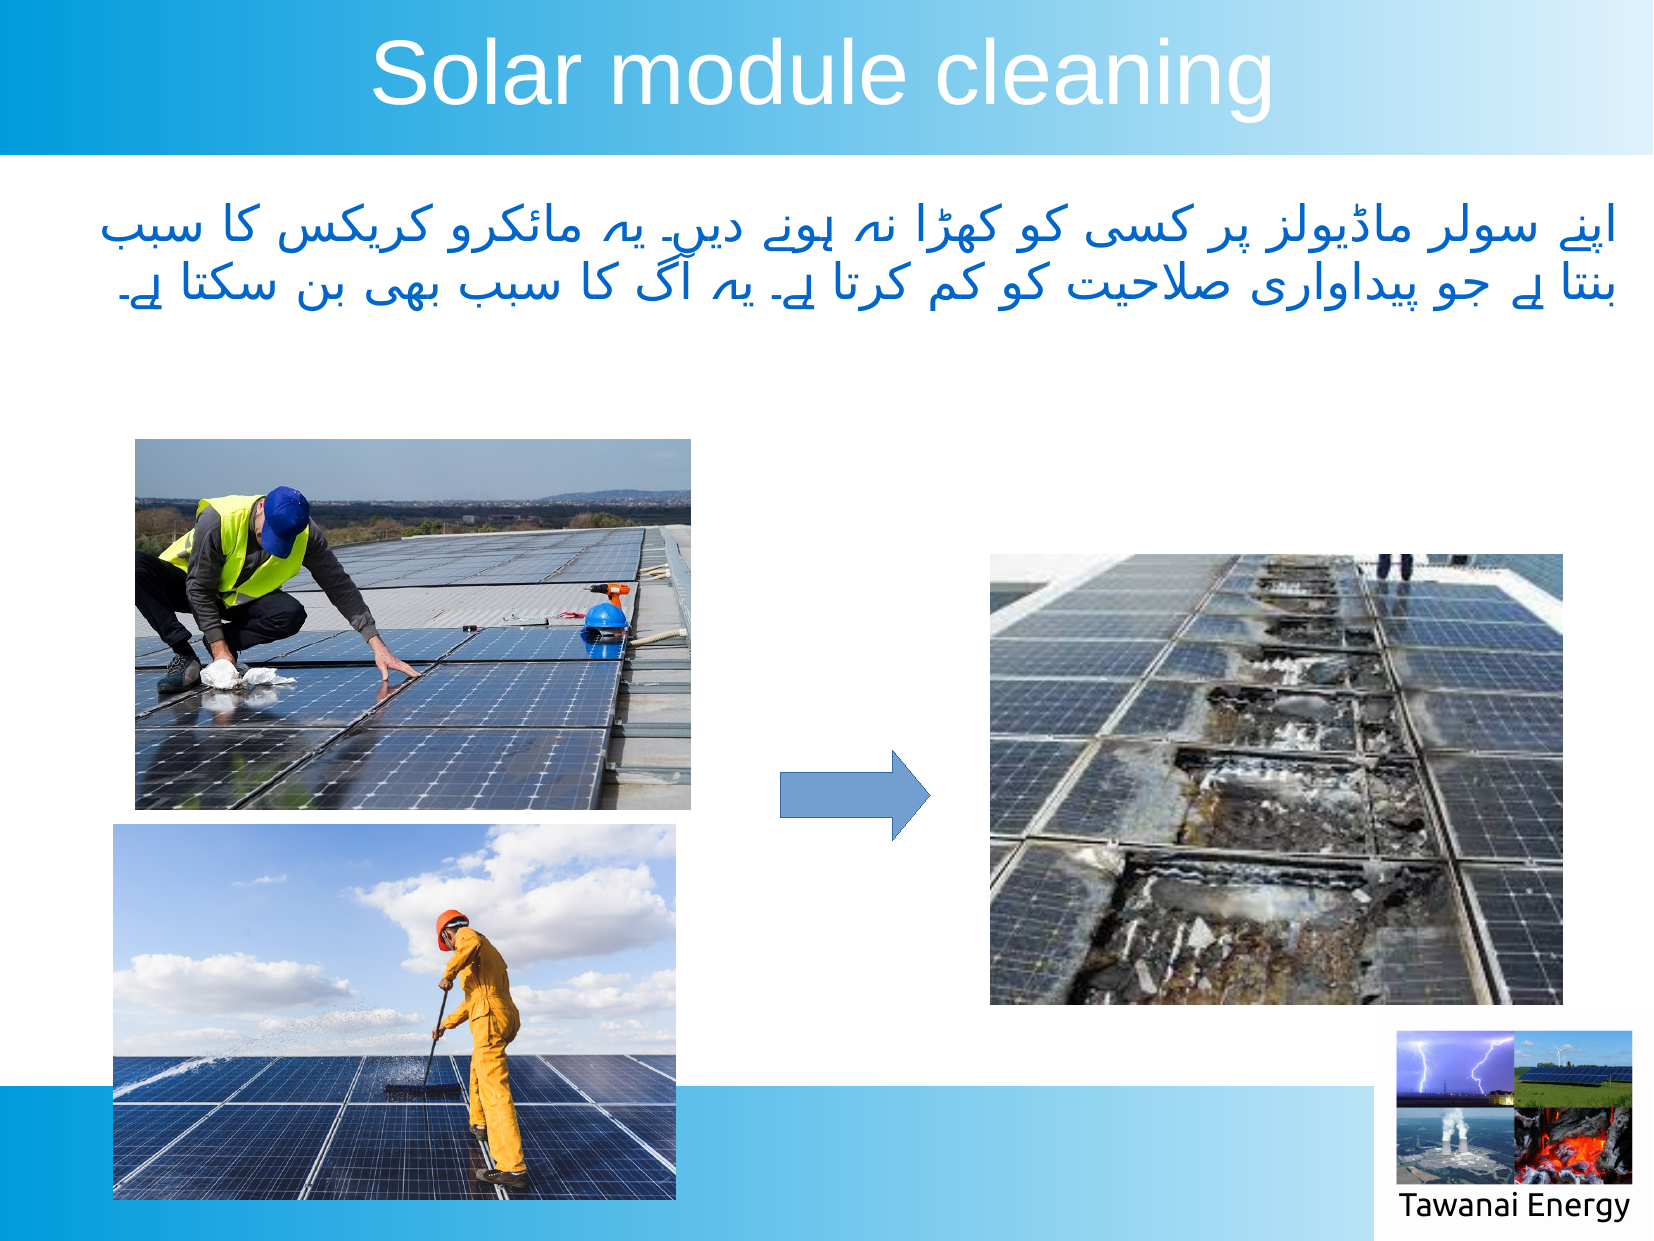

# Solar module cleaning
اپنے سولر ماڈیولز پر کسی کو کھڑا نہ ہونے دیں۔ یہ مائکرو کریکس کا سبب بنتا ہے جو پیداواری صلاحیت کو کم کرتا ہے۔ یہ آگ کا سبب بھی بن سکتا ہے۔